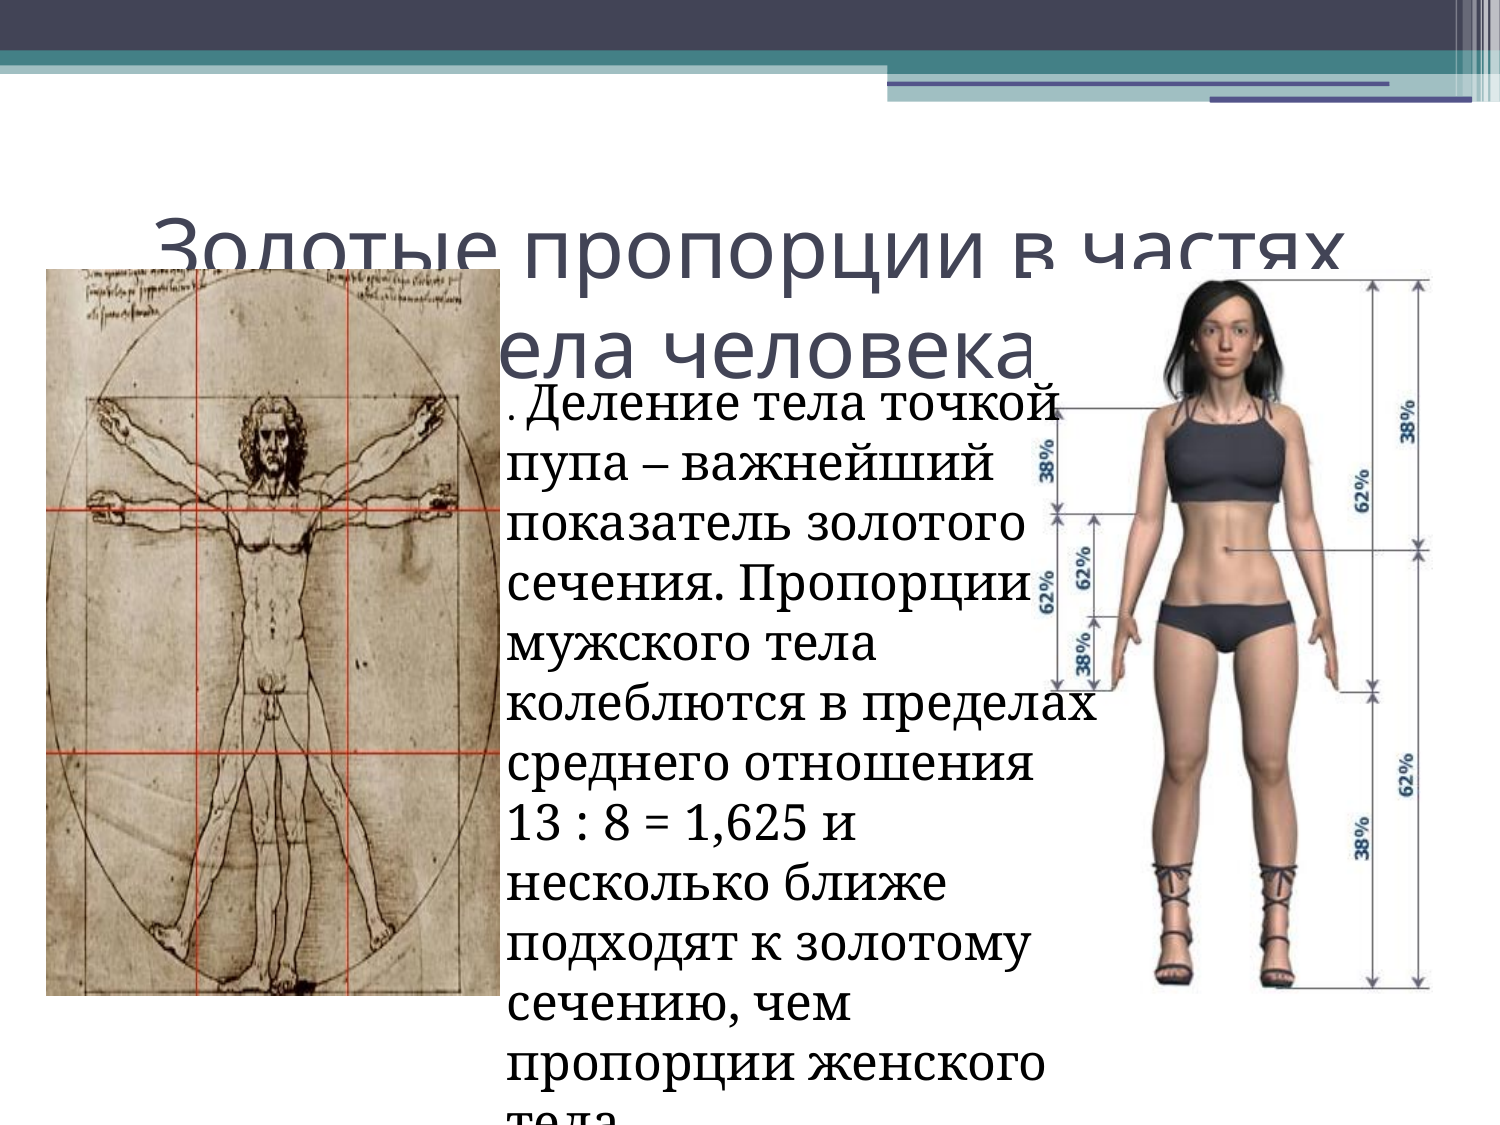

# Золотые пропорции в частях тела человека
. Деление тела точкой пупа – важнейший показатель золотого сечения. Пропорции мужского тела колеблются в пределах среднего отношения 13 : 8 = 1,625 и несколько ближе подходят к золотому сечению, чем пропорции женского тела.